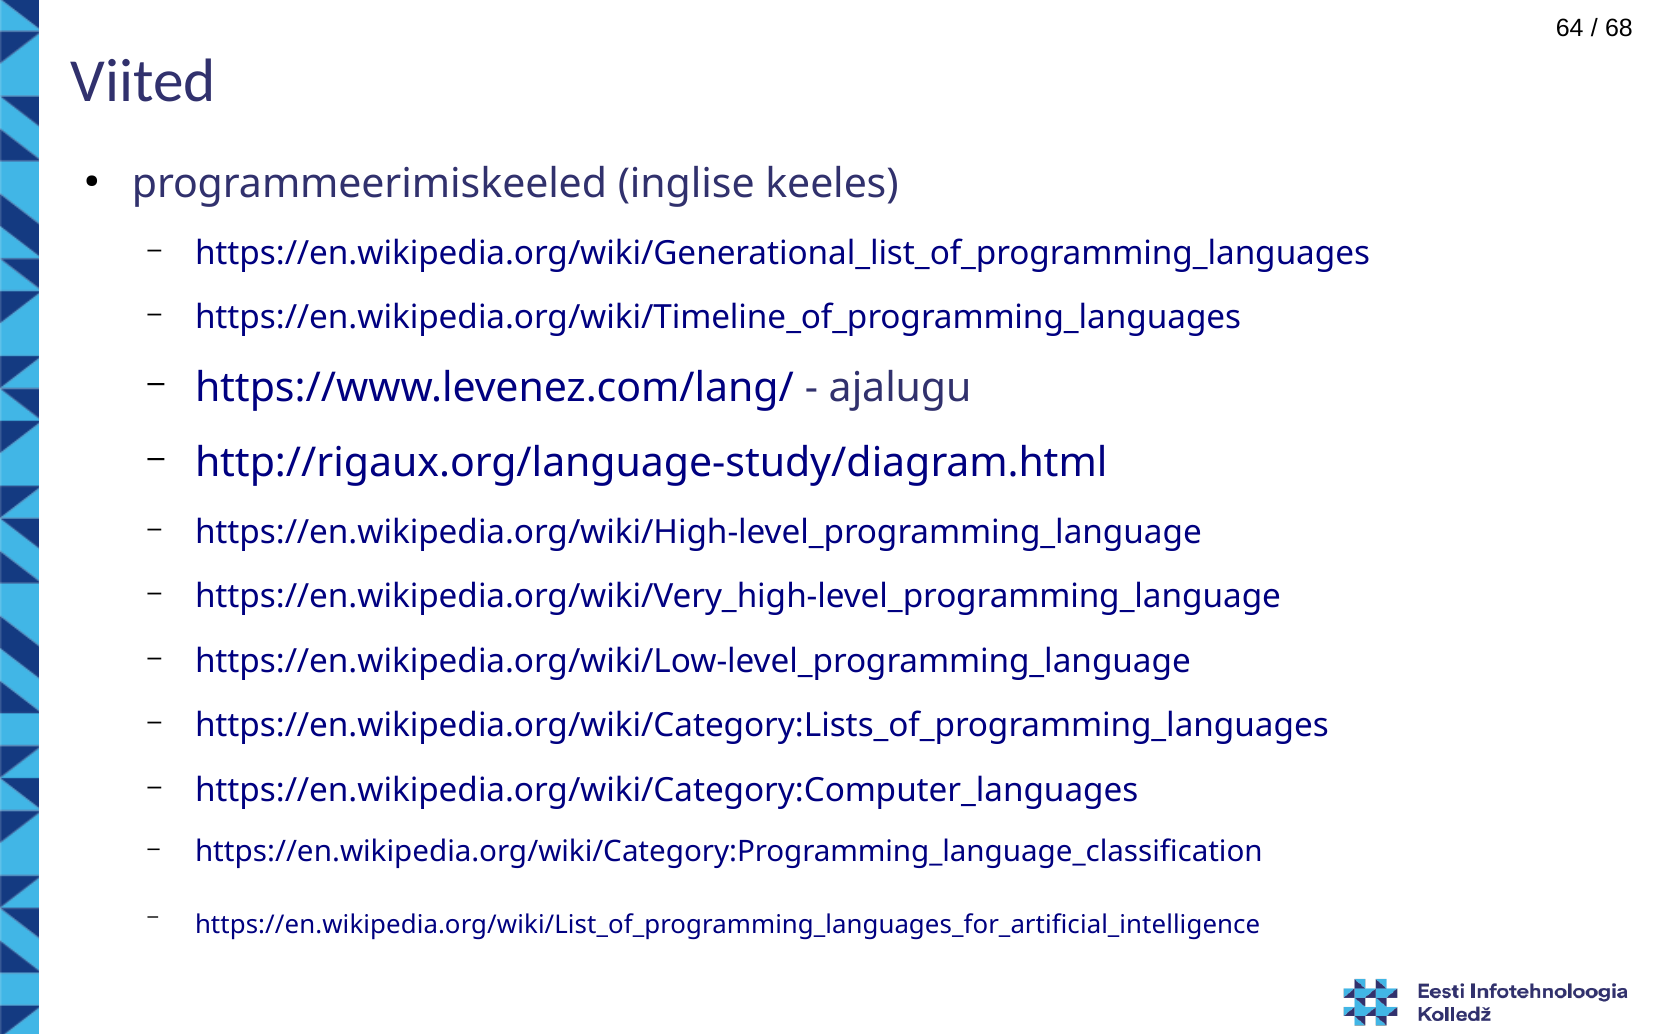

# Viited
programmeerimiskeeled (inglise keeles)
https://en.wikipedia.org/wiki/Generational_list_of_programming_languages
https://en.wikipedia.org/wiki/Timeline_of_programming_languages
https://www.levenez.com/lang/ - ajalugu
http://rigaux.org/language-study/diagram.html
https://en.wikipedia.org/wiki/High-level_programming_language
https://en.wikipedia.org/wiki/Very_high-level_programming_language
https://en.wikipedia.org/wiki/Low-level_programming_language
https://en.wikipedia.org/wiki/Category:Lists_of_programming_languages
https://en.wikipedia.org/wiki/Category:Computer_languages
https://en.wikipedia.org/wiki/Category:Programming_language_classification
https://en.wikipedia.org/wiki/List_of_programming_languages_for_artificial_intelligence